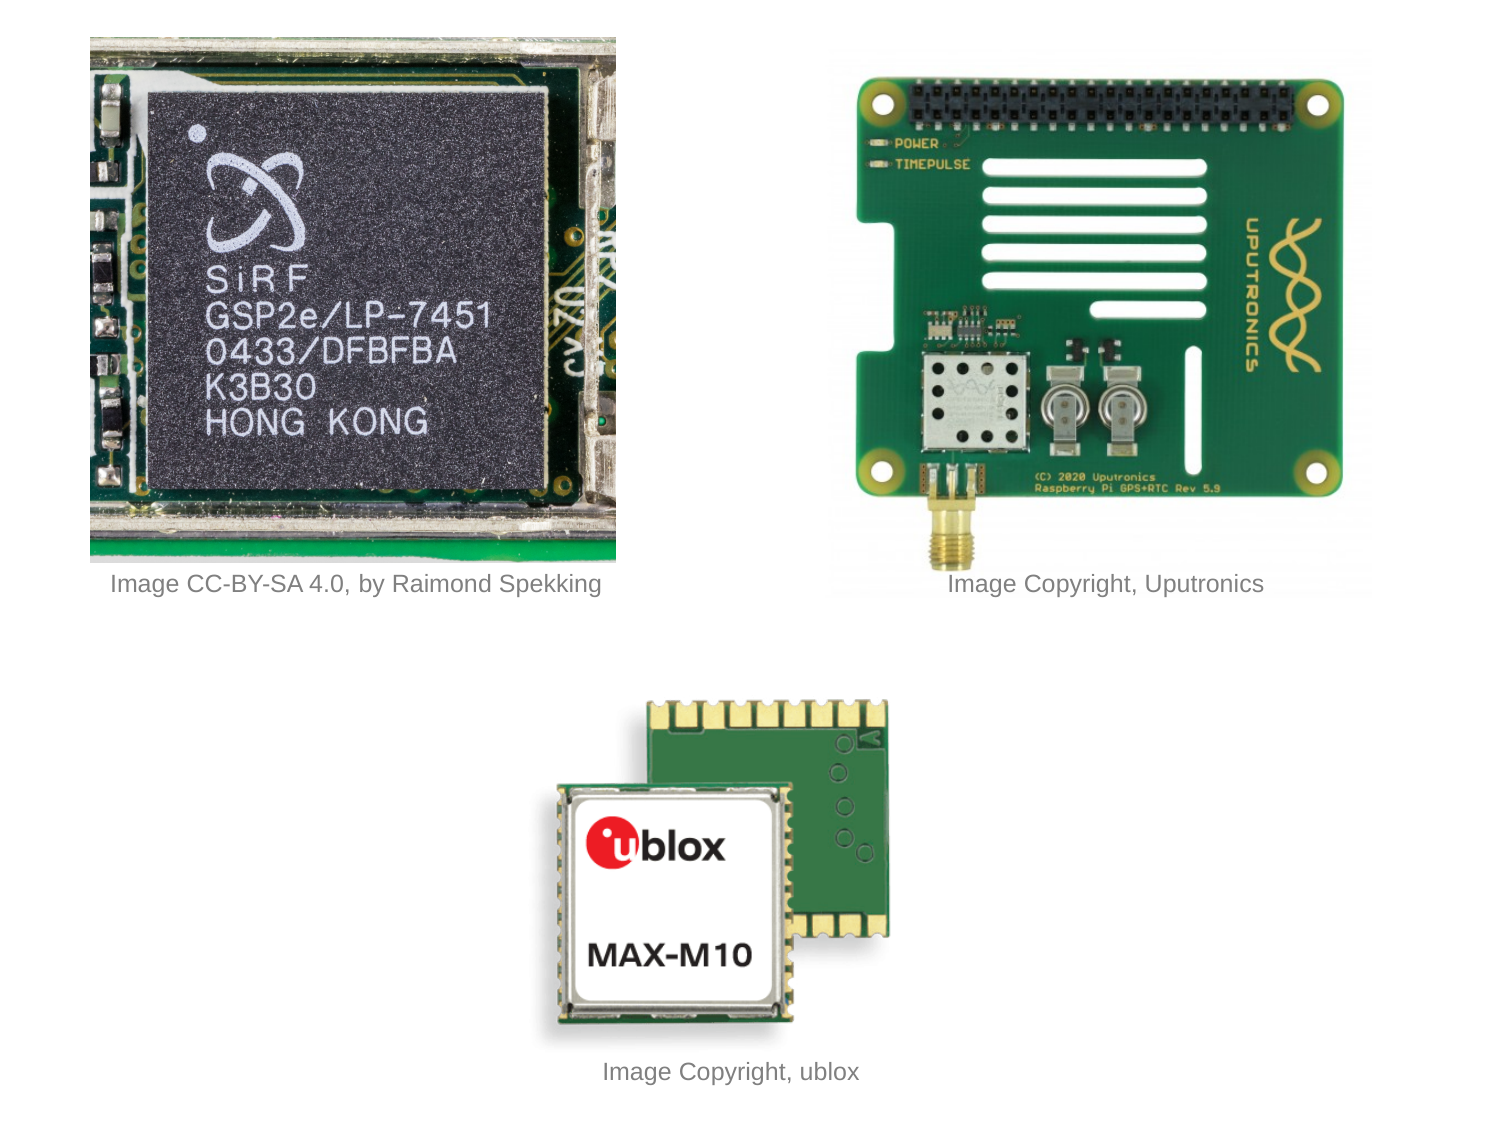

Image CC-BY-SA 4.0, by Raimond Spekking
Image Copyright, Uputronics
Image Copyright, ublox